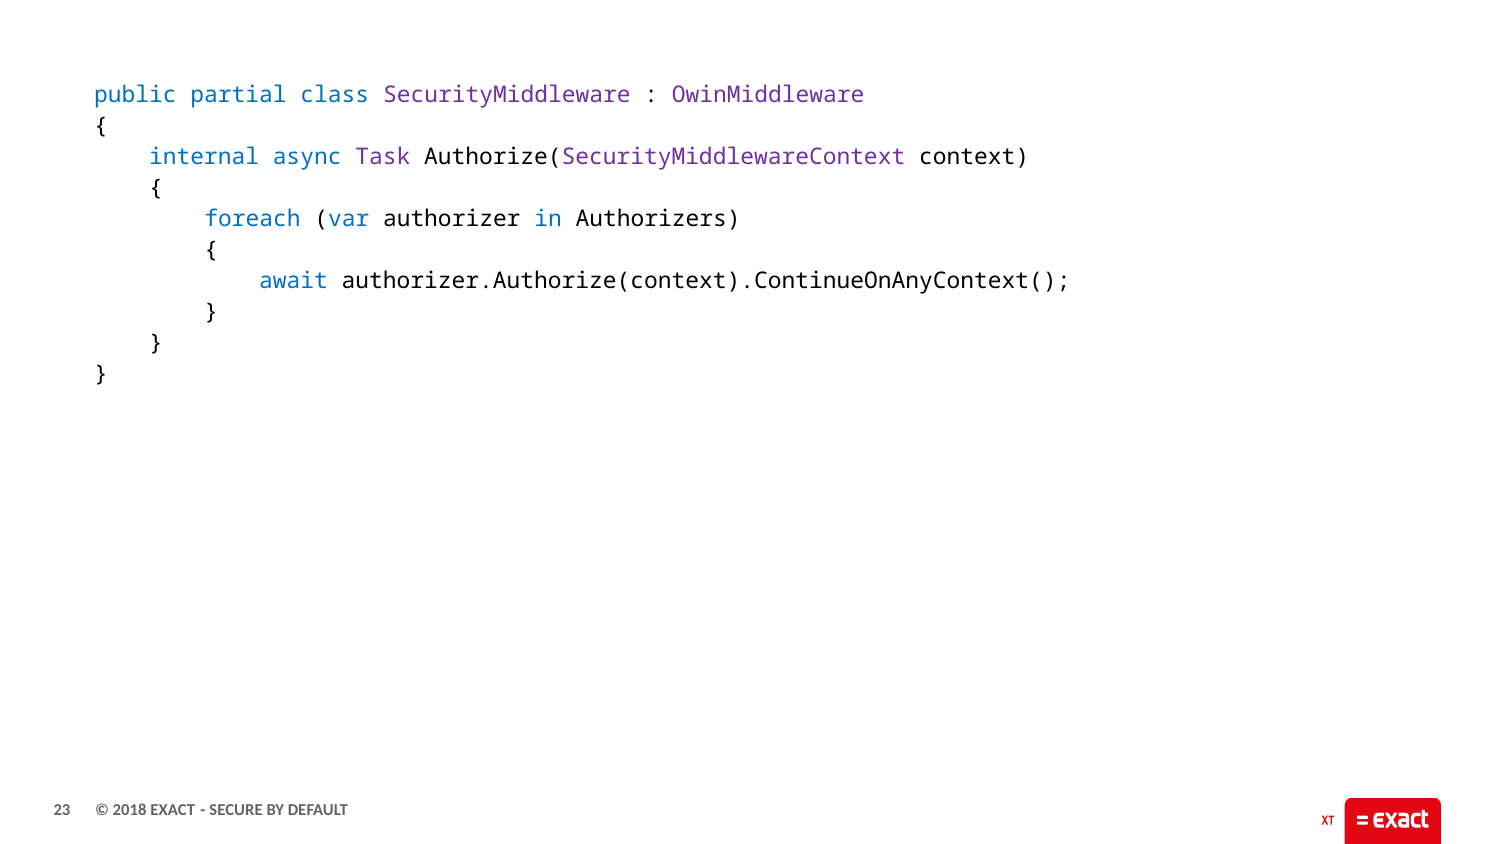

# public partial class SecurityMiddleware : OwinMiddleware
{
 internal async Task Authorize(SecurityMiddlewareContext context)
 {
 foreach (var authorizer in Authorizers)
 {
 await authorizer.Authorize(context).ContinueOnAnyContext();
 }
 }
}
- Secure by default